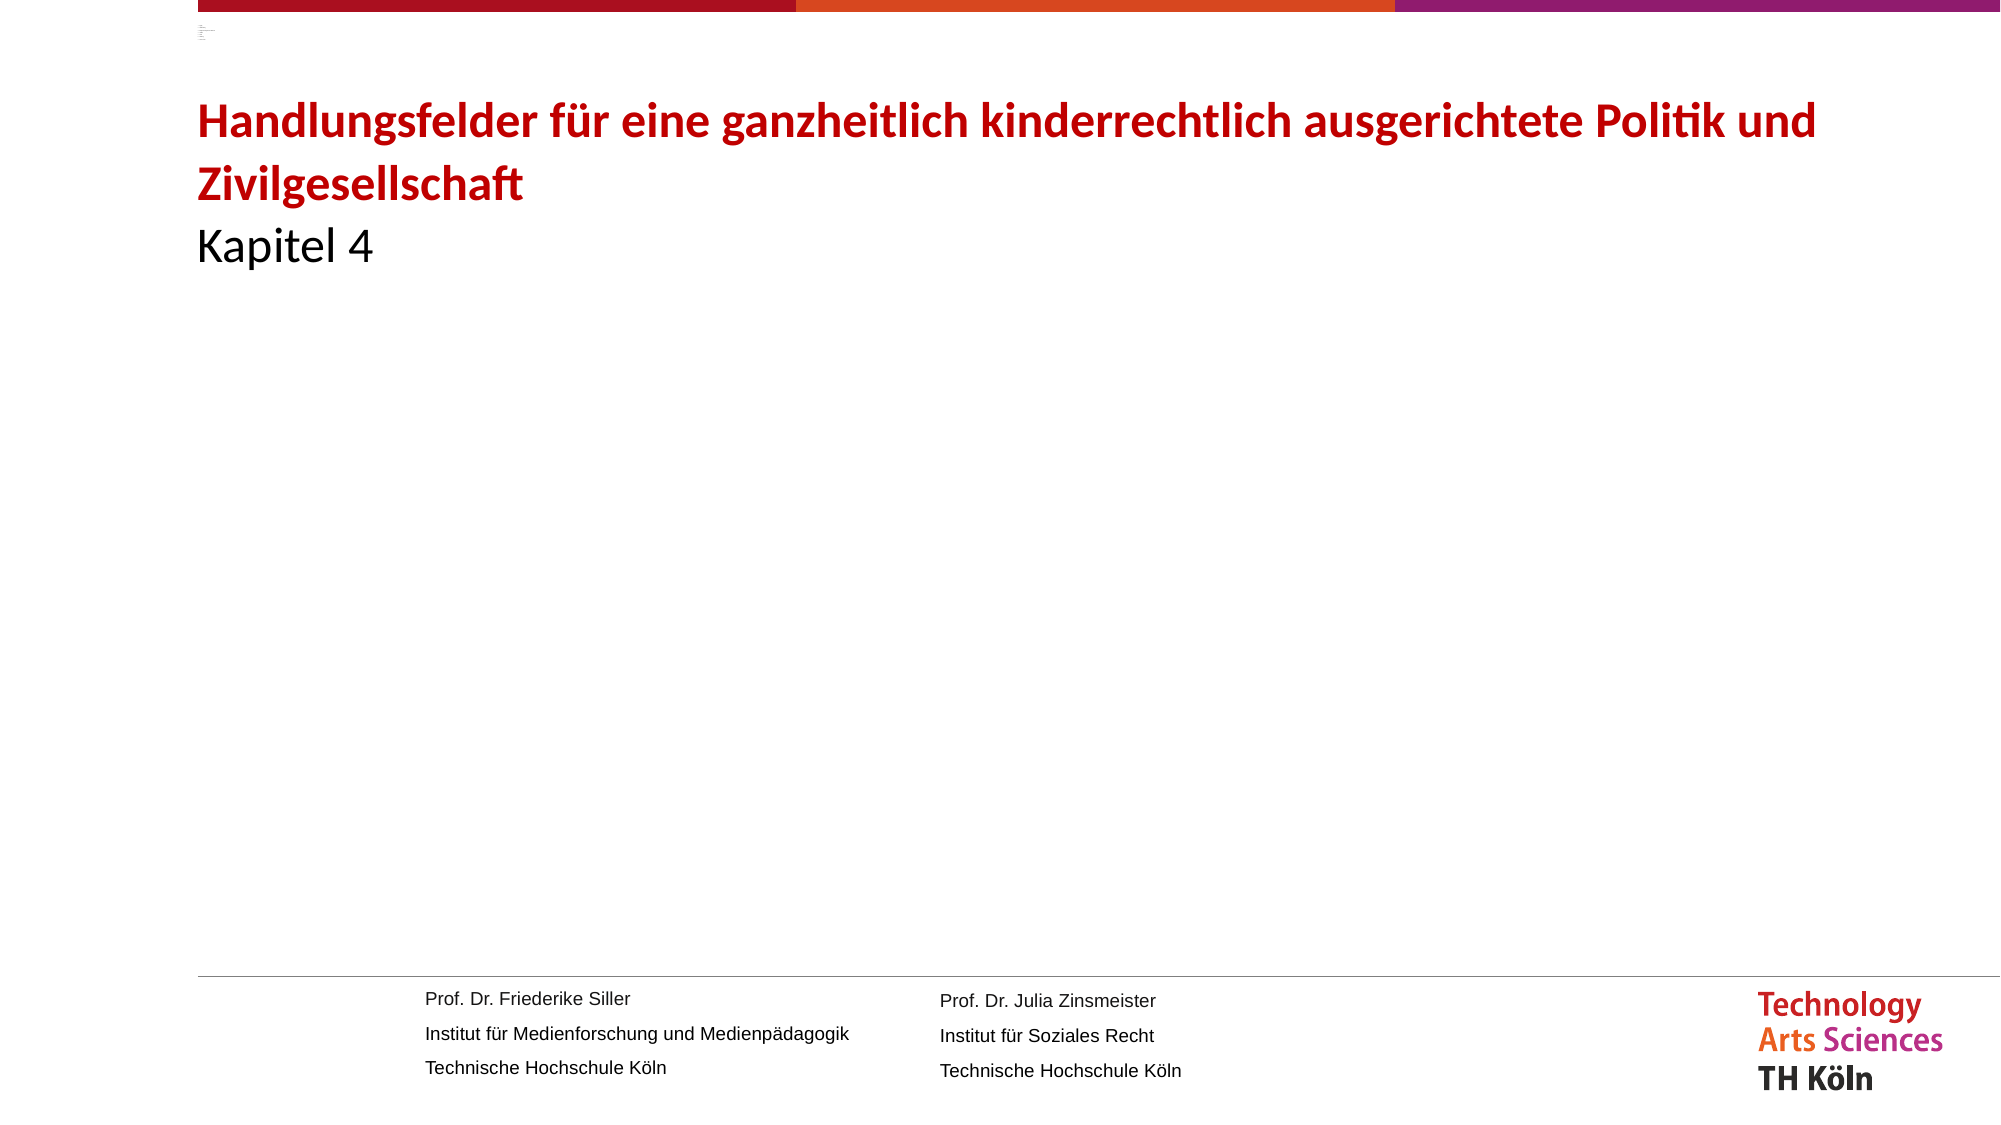

Zugang
Medienbildung
Kindgerechte Angebote und Strukturen
Teilhabe
Schutz
Monitoring
Wissenschaft
# Handlungsfelder für eine ganzheitlich kinderrechtlich ausgerichtete Politik und Zivilgesellschaft Kapitel 4